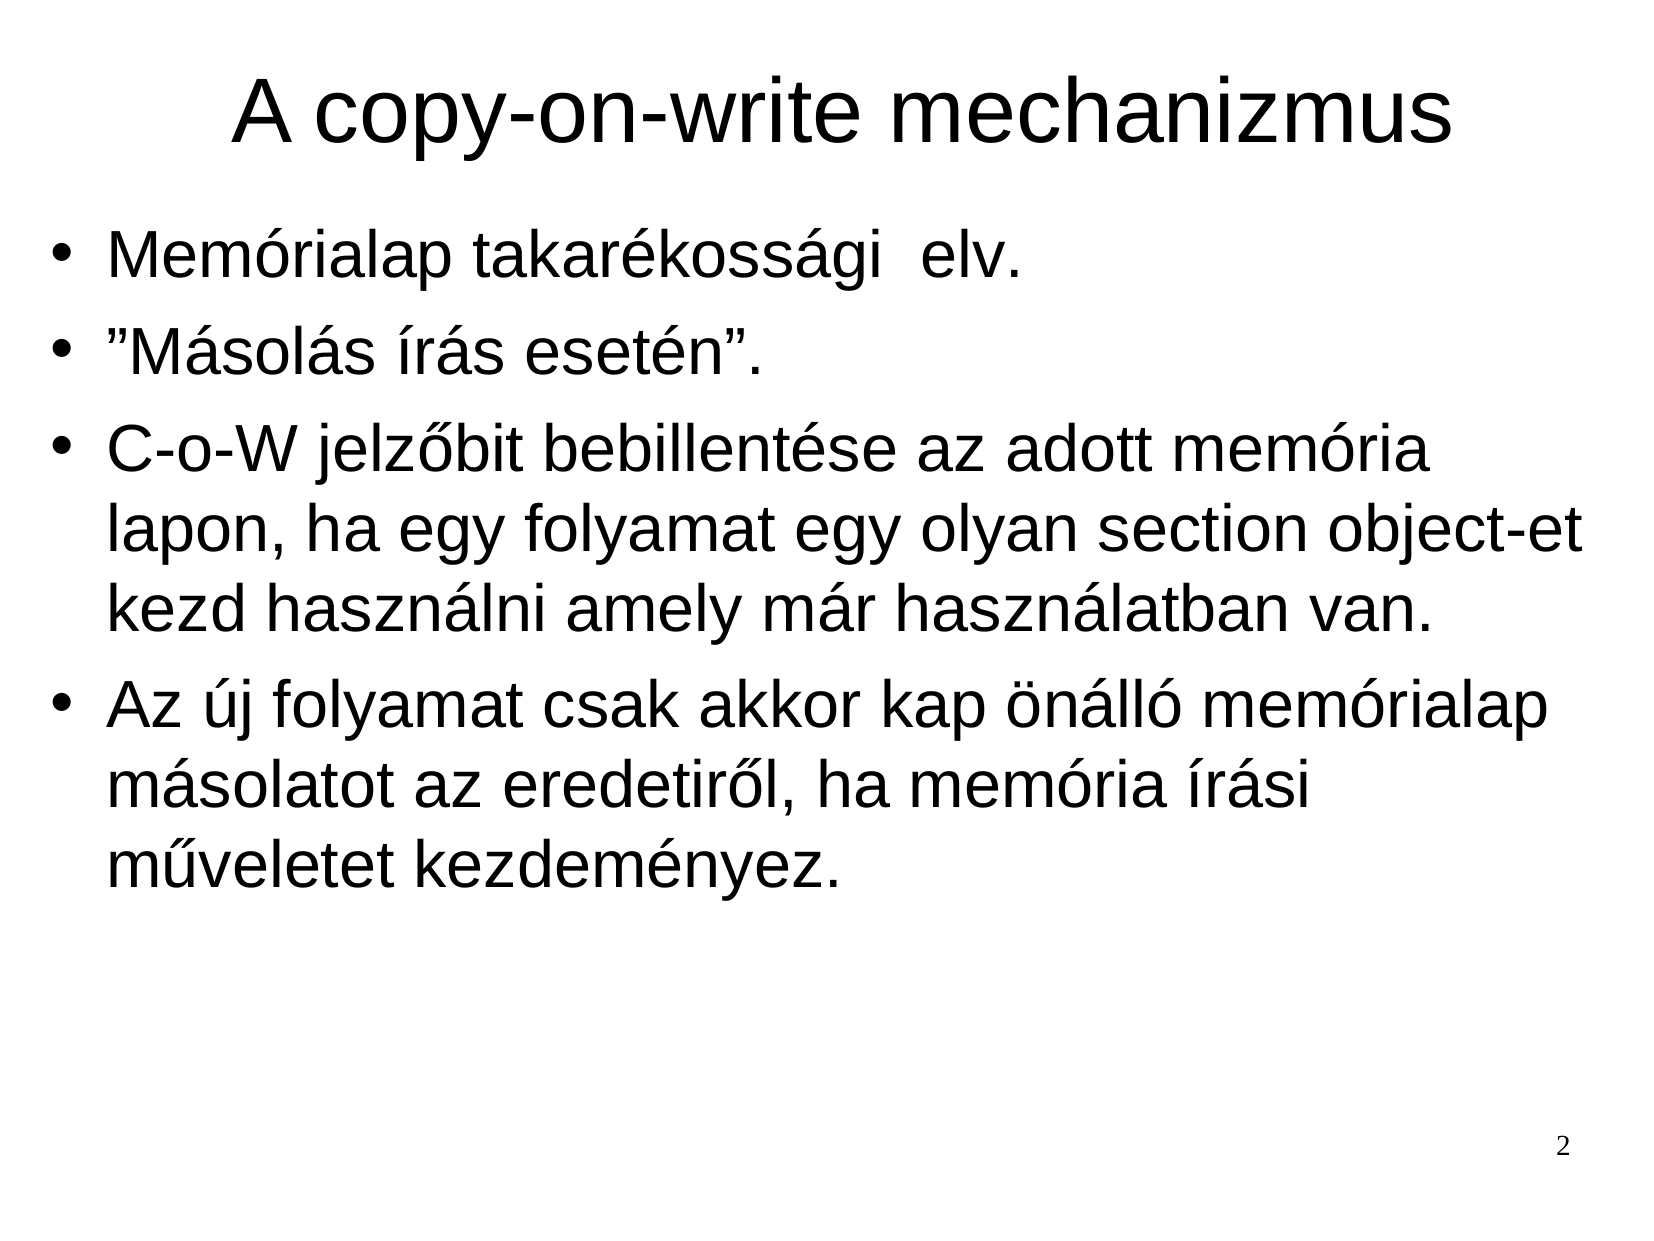

# A copy-on-write mechanizmus
Memórialap takarékossági elv.
”Másolás írás esetén”.
C-o-W jelzőbit bebillentése az adott memória lapon, ha egy folyamat egy olyan section object-et kezd használni amely már használatban van.
Az új folyamat csak akkor kap önálló memórialap másolatot az eredetiről, ha memória írási műveletet kezdeményez.
2